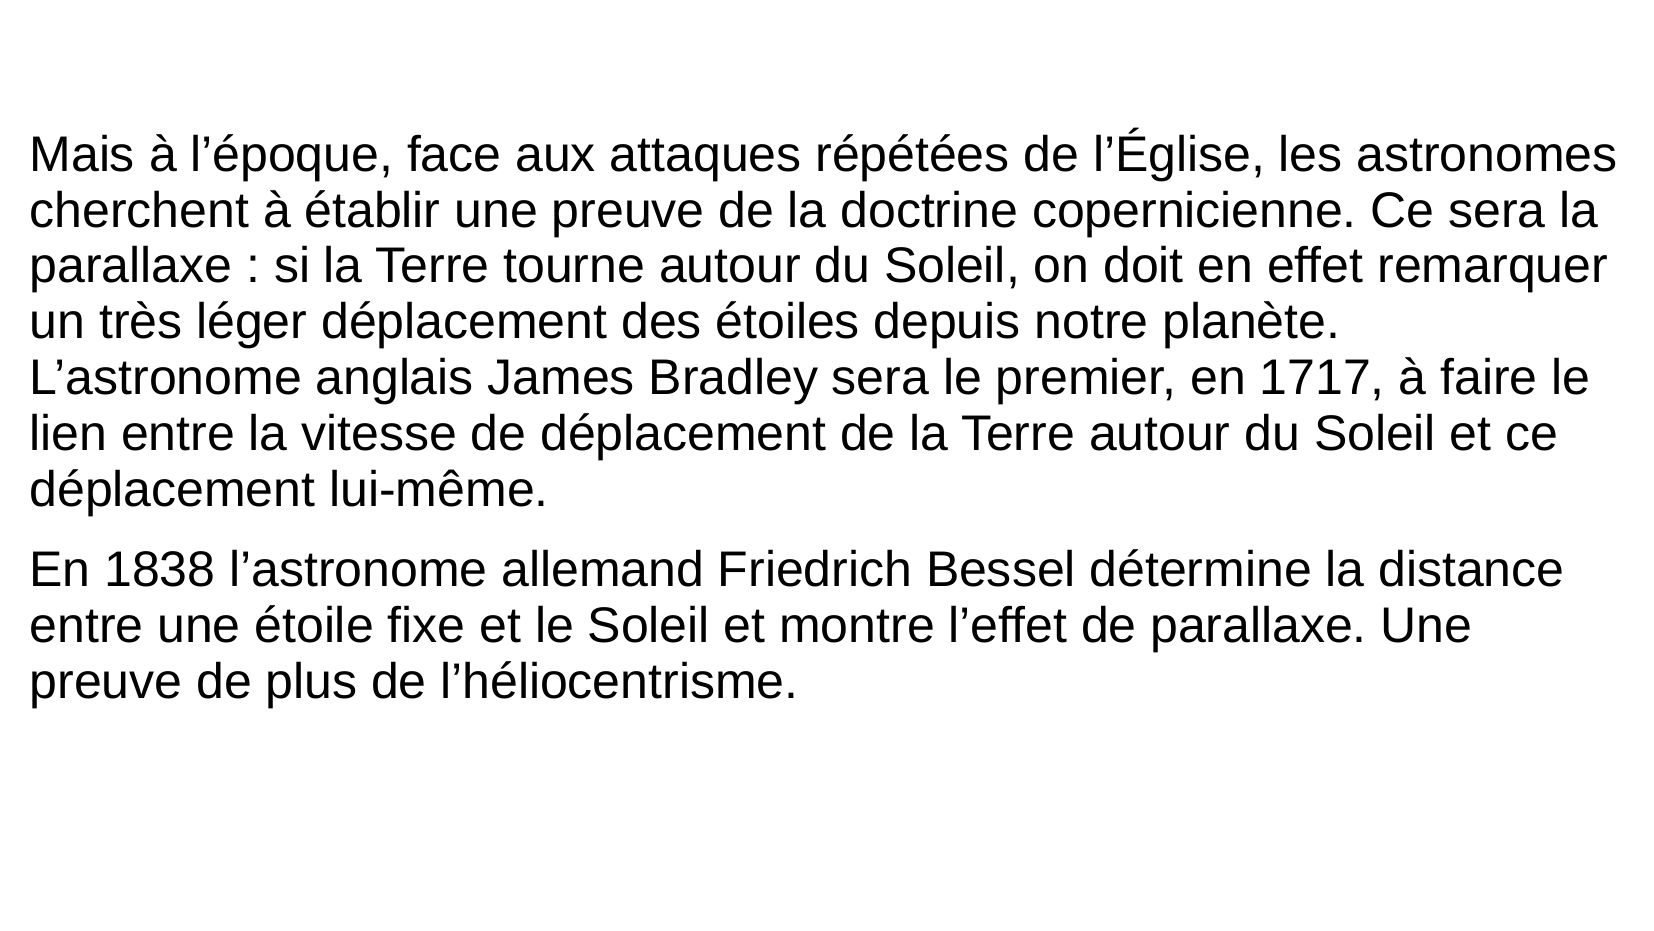

# Mais à l’époque, face aux attaques répétées de l’Église, les astronomes cherchent à établir une preuve de la doctrine copernicienne. Ce sera la parallaxe : si la Terre tourne autour du Soleil, on doit en effet remarquer un très léger déplacement des étoiles depuis notre planète. L’astronome anglais James Bradley sera le premier, en 1717, à faire le lien entre la vitesse de déplacement de la Terre autour du Soleil et ce déplacement lui-même.
En 1838 l’astronome allemand Friedrich Bessel détermine la distance entre une étoile fixe et le Soleil et montre l’effet de parallaxe. Une preuve de plus de l’héliocentrisme.